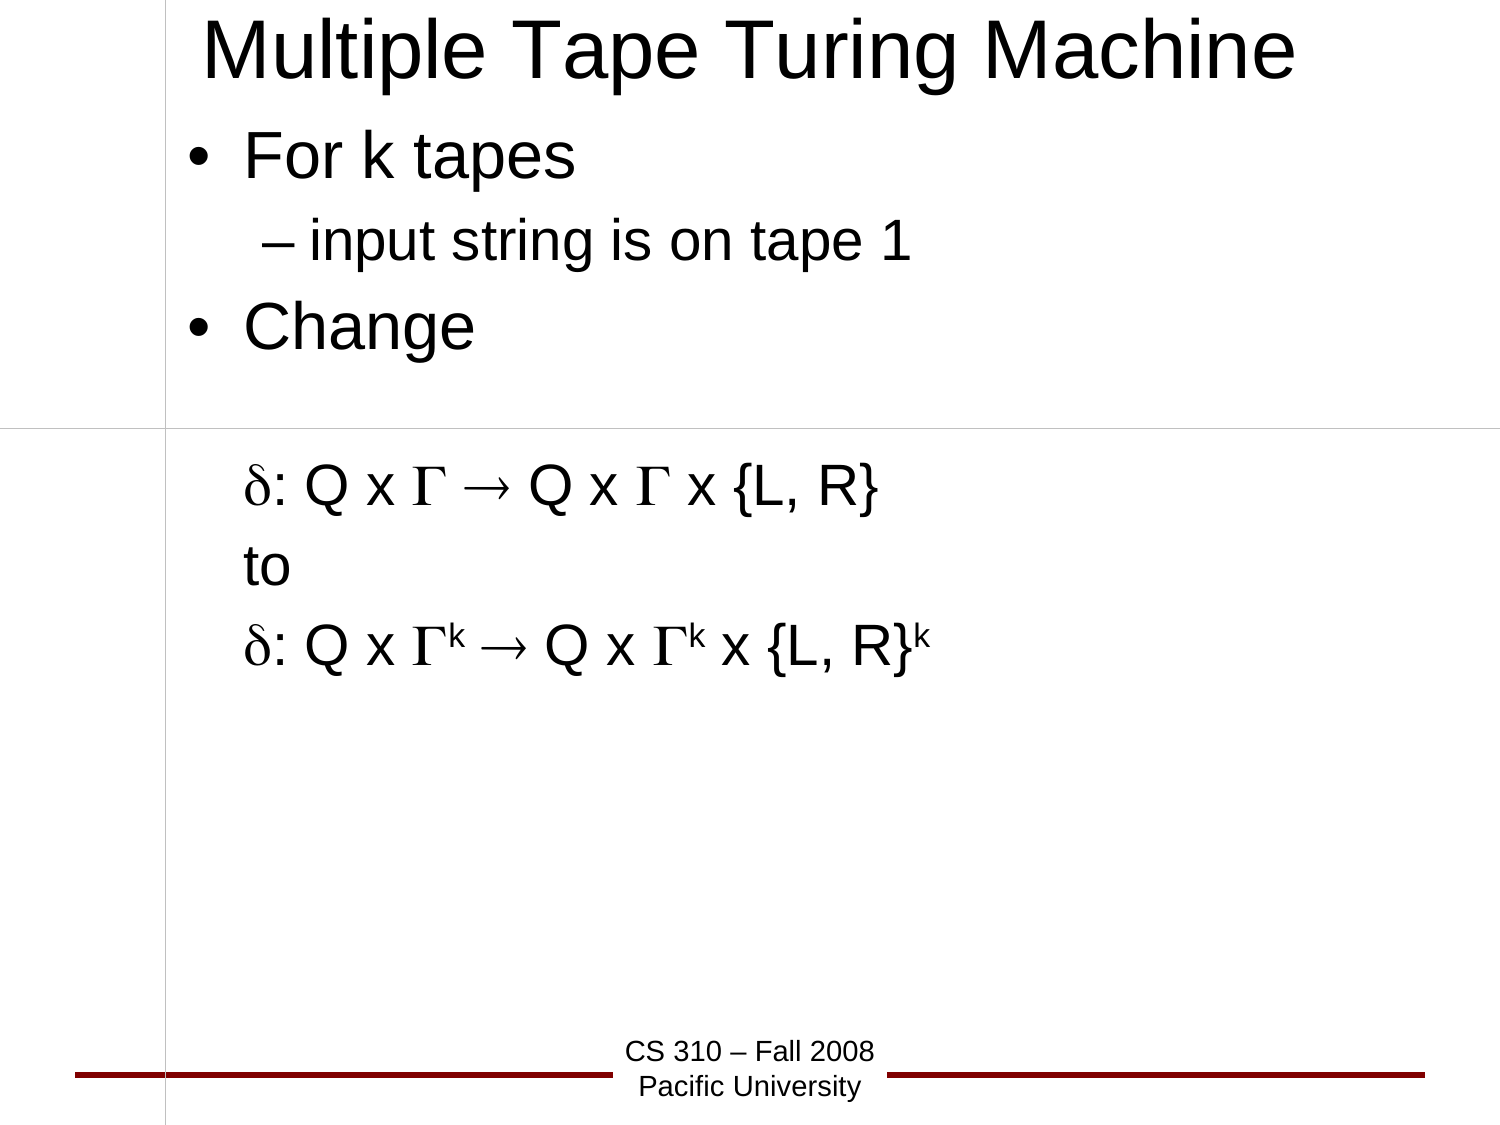

# Multiple Tape Turing Machine
For k tapes
input string is on tape 1
Change
 	: Q x   Q x  x {L, R}
	to
	: Q x k  Q x k x {L, R}k